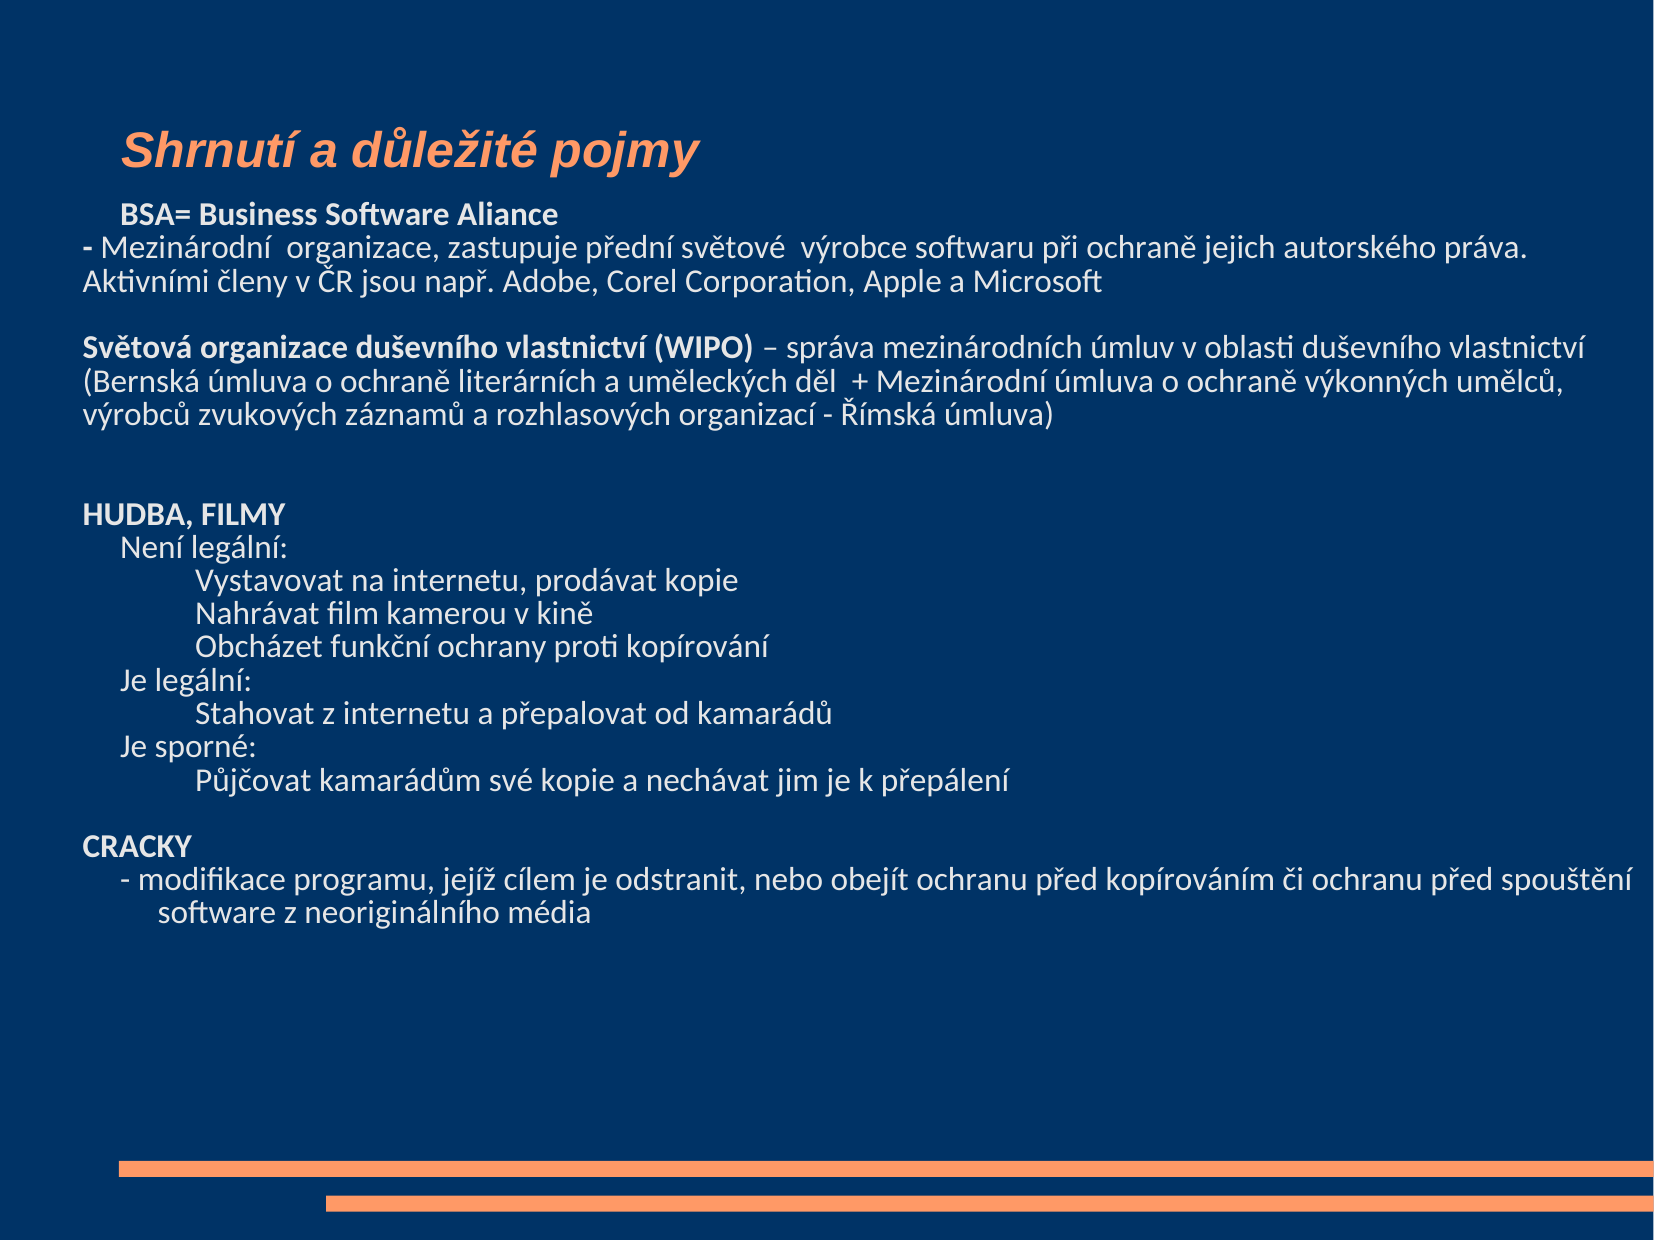

# Shrnutí a důležité pojmy
BSA= Business Software Aliance
- Mezinárodní organizace, zastupuje přední světové výrobce softwaru při ochraně jejich autorského práva. Aktivními členy v ČR jsou např. Adobe, Corel Corporation, Apple a Microsoft
Světová organizace duševního vlastnictví (WIPO) – správa mezinárodních úmluv v oblasti duševního vlastnictví (Bernská úmluva o ochraně literárních a uměleckých děl + Mezinárodní úmluva o ochraně výkonných umělců, výrobců zvukových záznamů a rozhlasových organizací - Římská úmluva)
HUDBA, FILMY
Není legální:
Vystavovat na internetu, prodávat kopie
Nahrávat film kamerou v kině
Obcházet funkční ochrany proti kopírování
Je legální:
Stahovat z internetu a přepalovat od kamarádů
Je sporné:
Půjčovat kamarádům své kopie a nechávat jim je k přepálení
CRACKY
- modifikace programu, jejíž cílem je odstranit, nebo obejít ochranu před kopírováním či ochranu před spouštění software z neoriginálního média